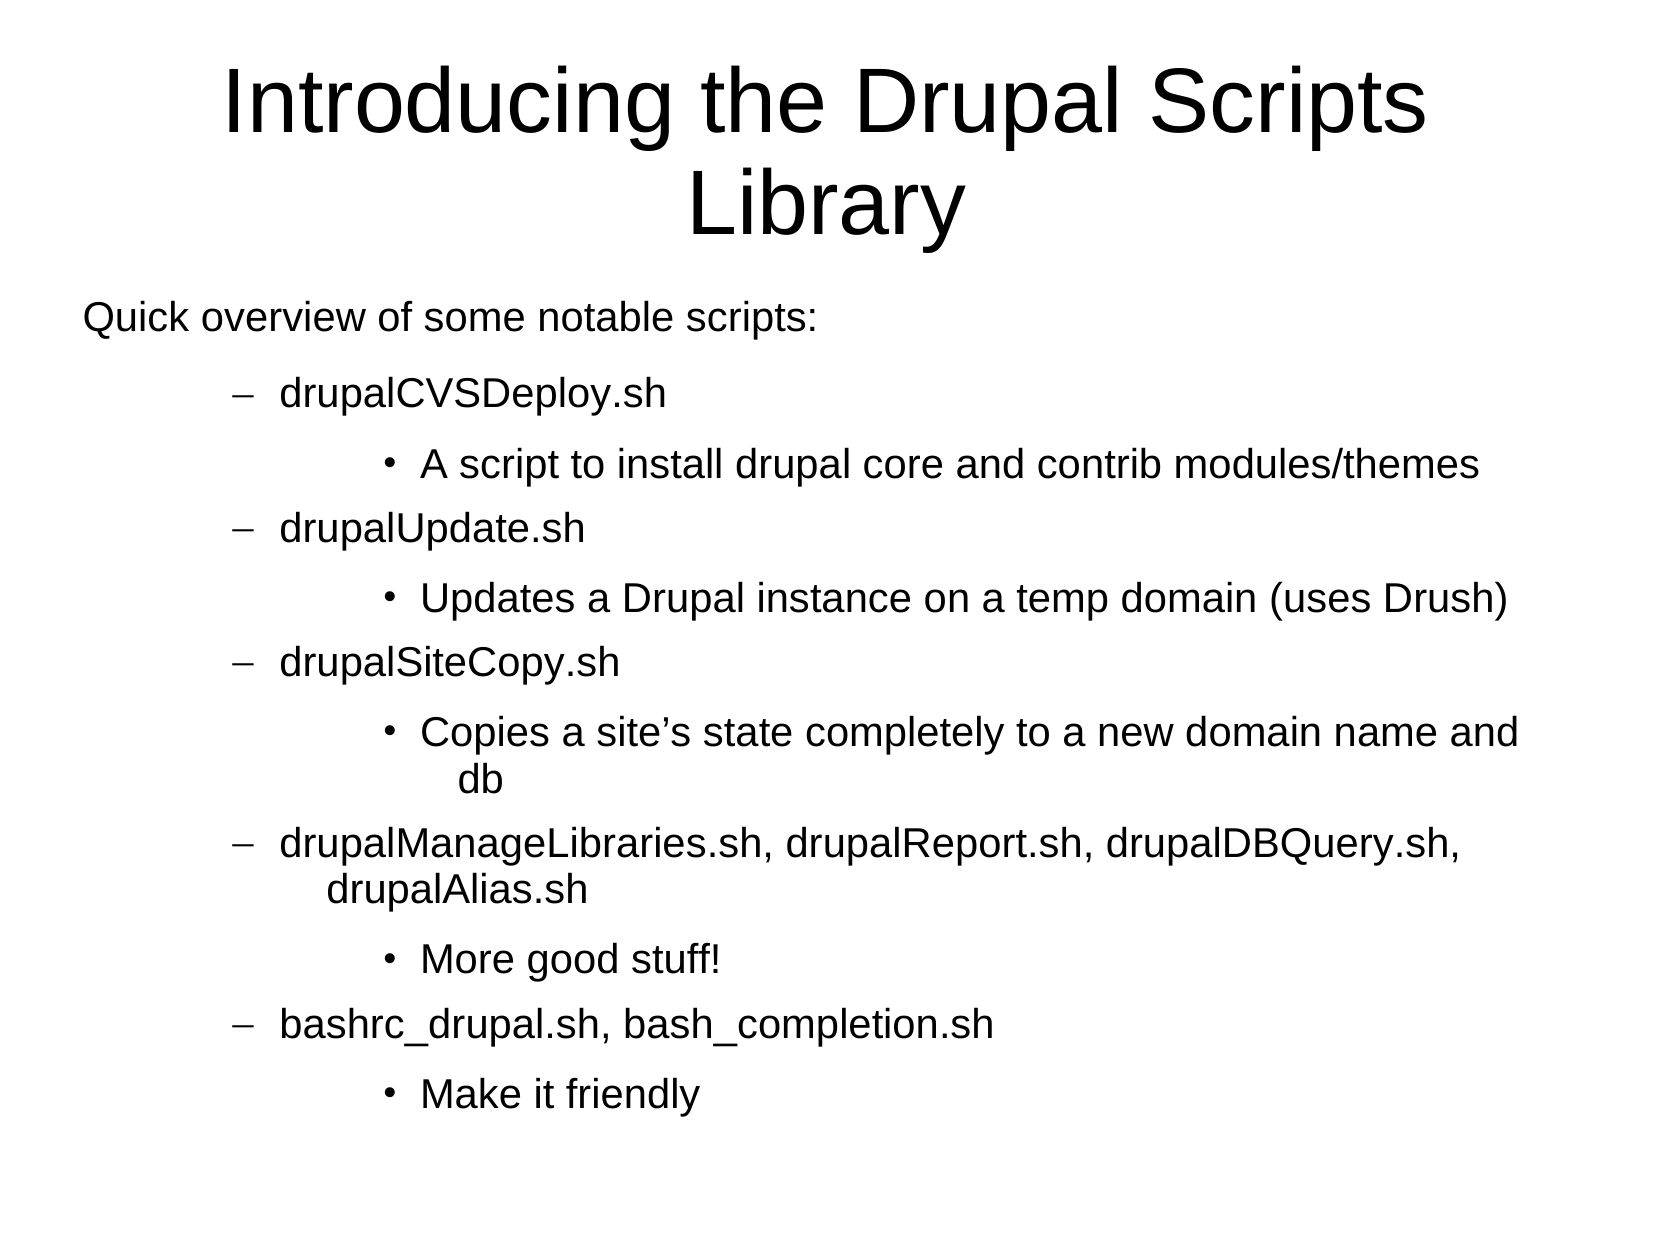

# Introducing the Drupal Scripts Library
Quick overview of some notable scripts:
drupalCVSDeploy.sh
A script to install drupal core and contrib modules/themes
drupalUpdate.sh
Updates a Drupal instance on a temp domain (uses Drush)
drupalSiteCopy.sh
Copies a site’s state completely to a new domain name and db
drupalManageLibraries.sh, drupalReport.sh, drupalDBQuery.sh, drupalAlias.sh
More good stuff!
bashrc_drupal.sh, bash_completion.sh
Make it friendly